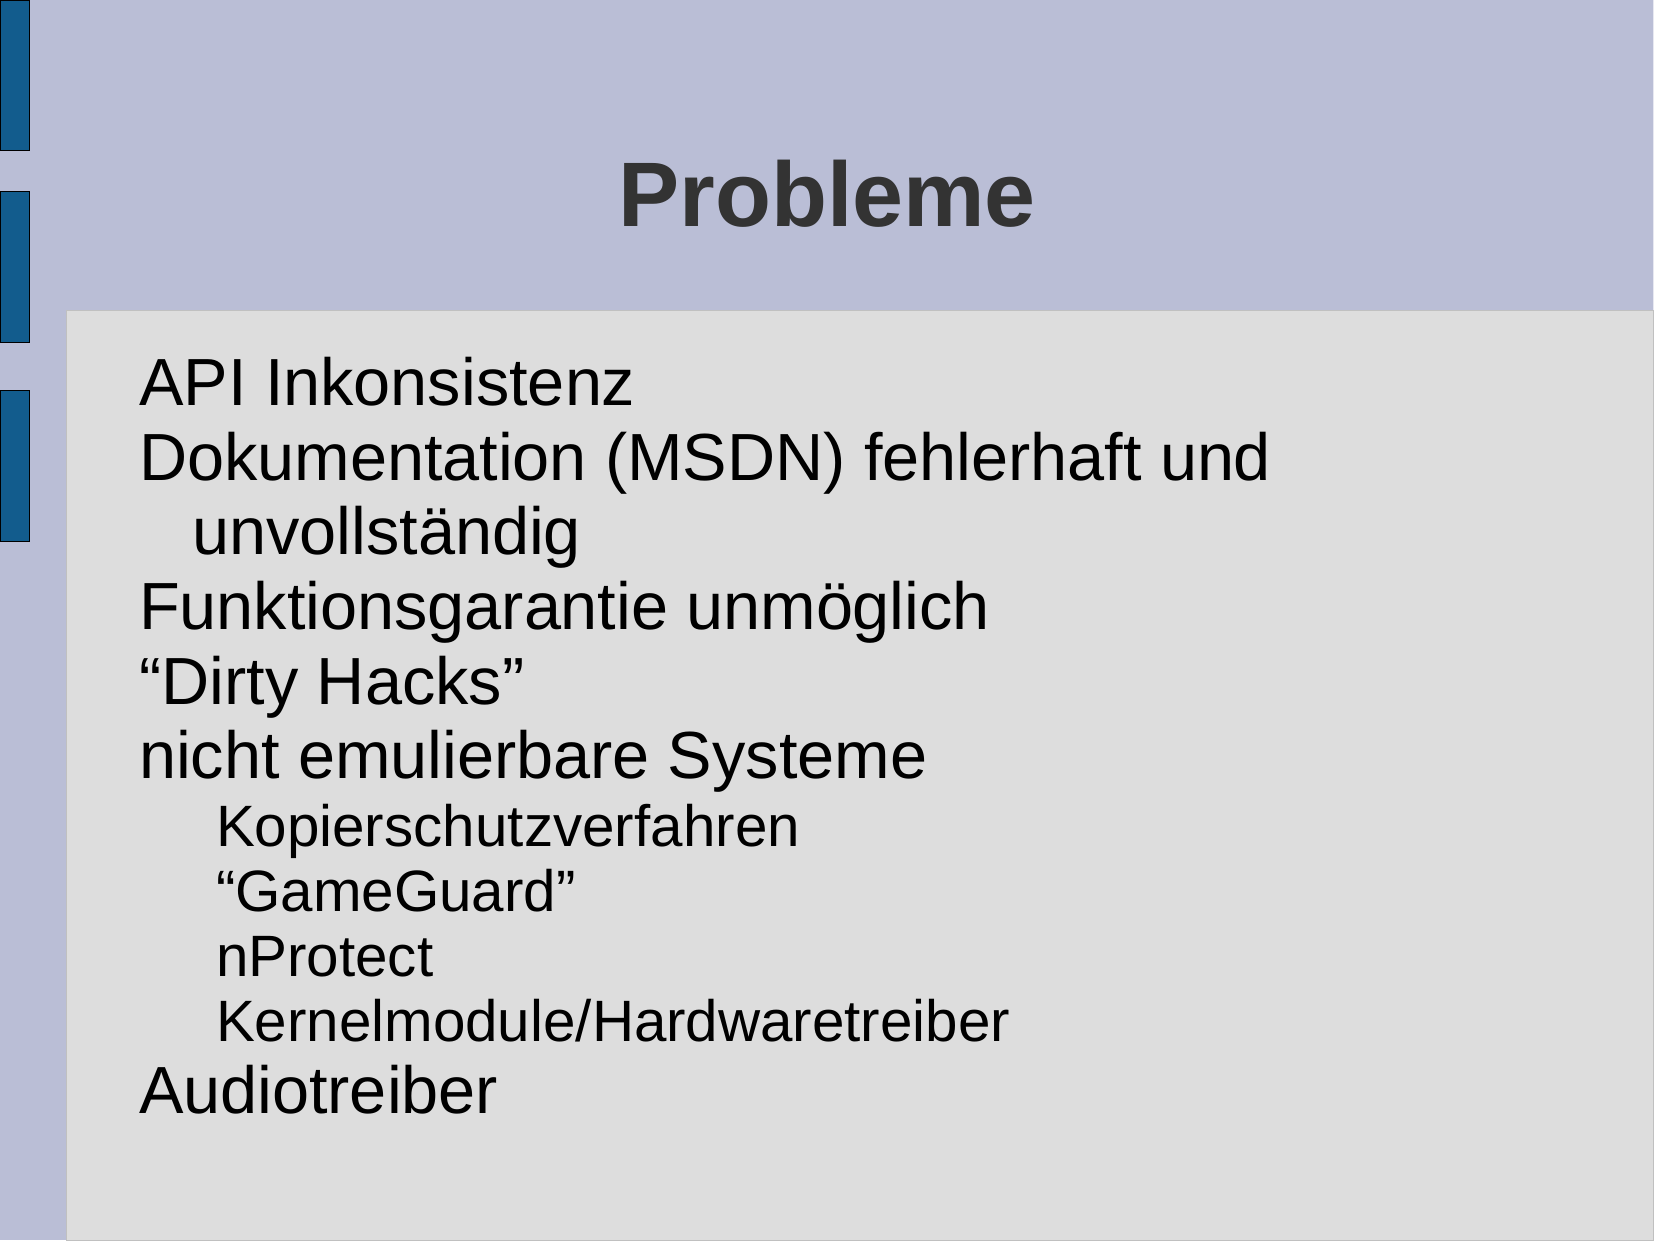

# Probleme
API Inkonsistenz
Dokumentation (MSDN) fehlerhaft und unvollständig
Funktionsgarantie unmöglich
“Dirty Hacks”
nicht emulierbare Systeme
Kopierschutzverfahren
“GameGuard”
nProtect
Kernelmodule/Hardwaretreiber
Audiotreiber